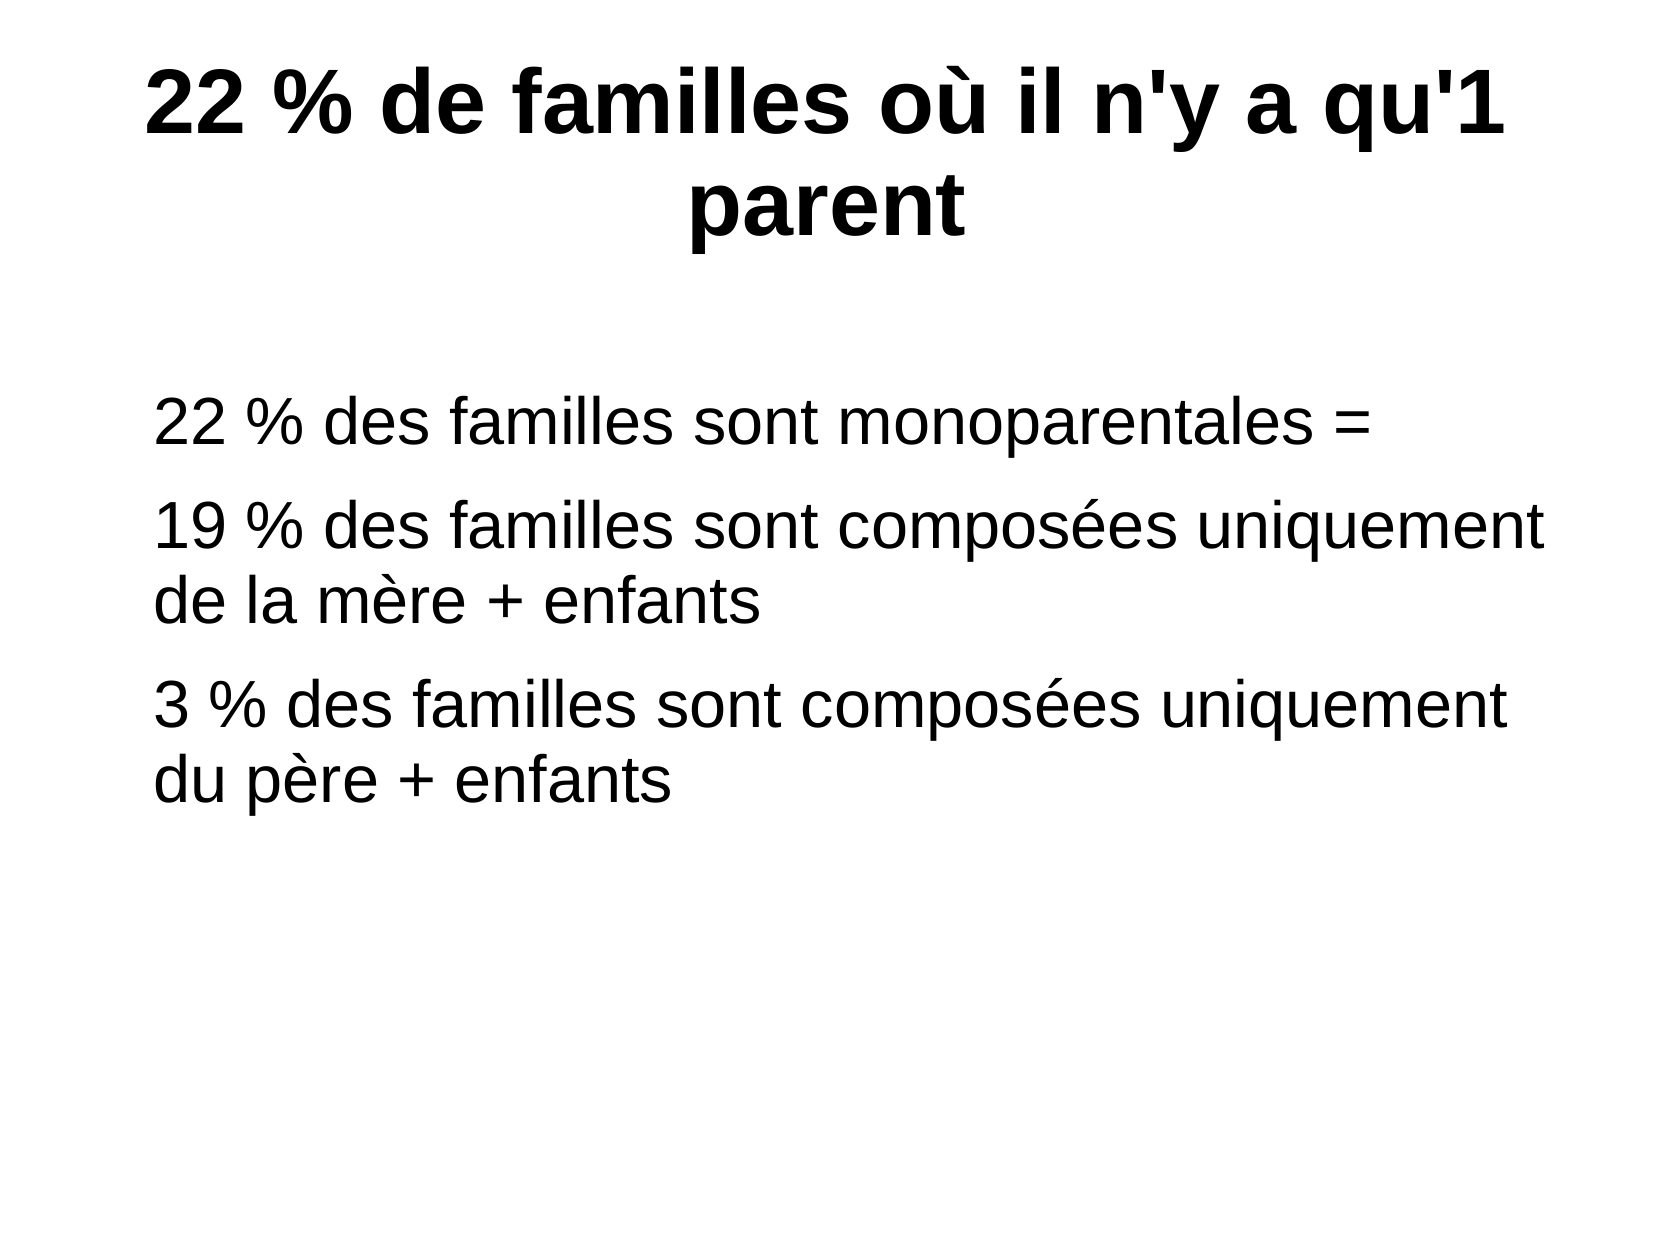

# 22 % de familles où il n'y a qu'1 parent
22 % des familles sont monoparentales =
19 % des familles sont composées uniquement de la mère + enfants
3 % des familles sont composées uniquement du père + enfants